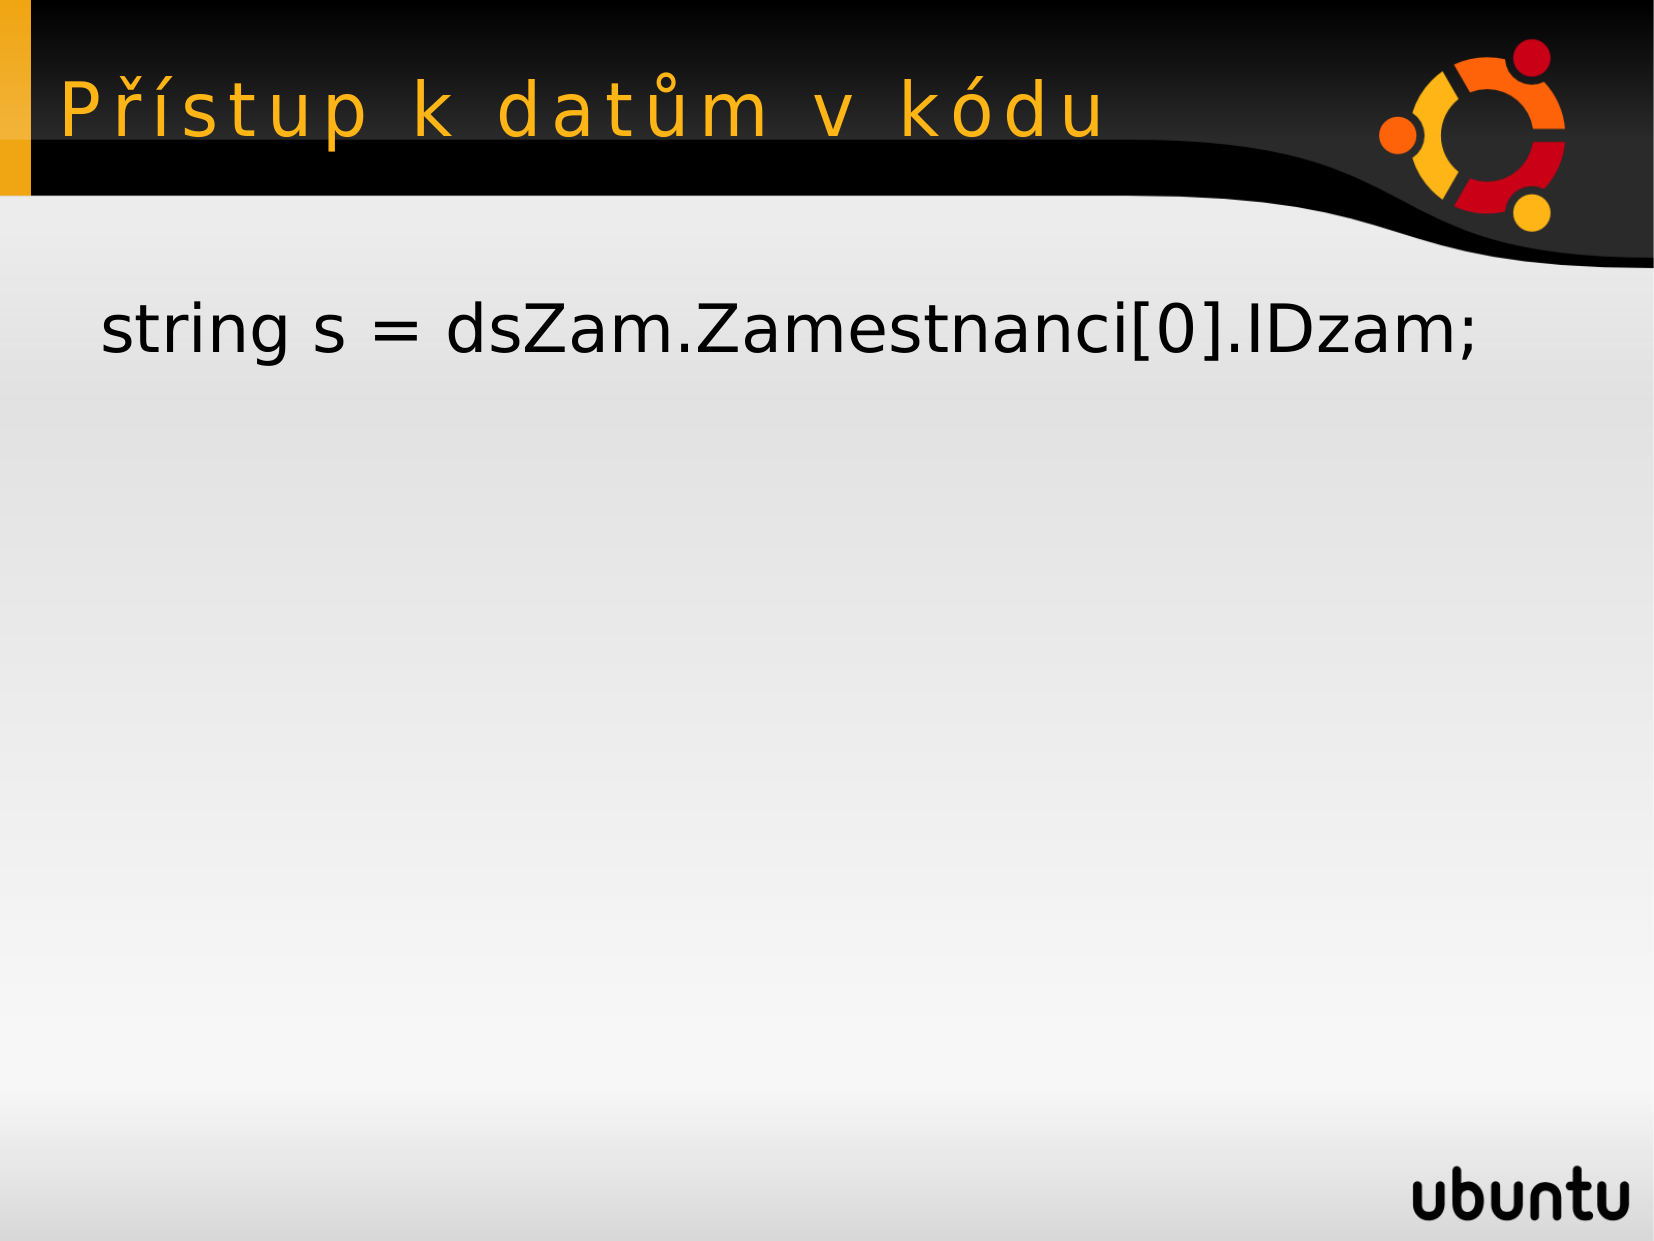

# Přístup k datům v kódu
string s = dsZam.Zamestnanci[0].IDzam;